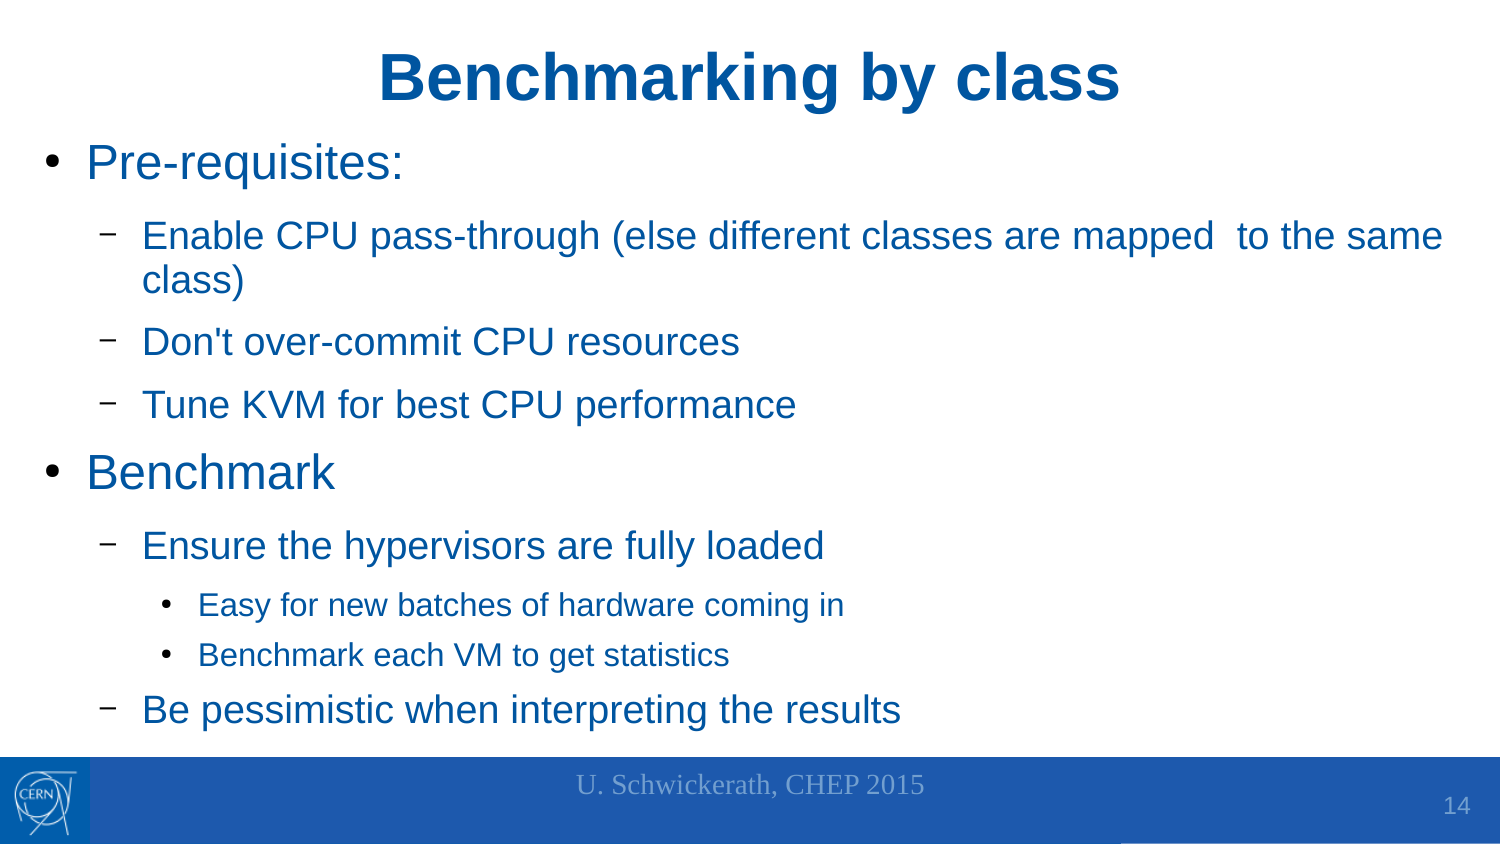

# Benchmarking by class
Pre-requisites:
Enable CPU pass-through (else different classes are mapped to the same class)
Don't over-commit CPU resources
Tune KVM for best CPU performance
Benchmark
Ensure the hypervisors are fully loaded
Easy for new batches of hardware coming in
Benchmark each VM to get statistics
Be pessimistic when interpreting the results
U. Schwickerath, CHEP 2015
14